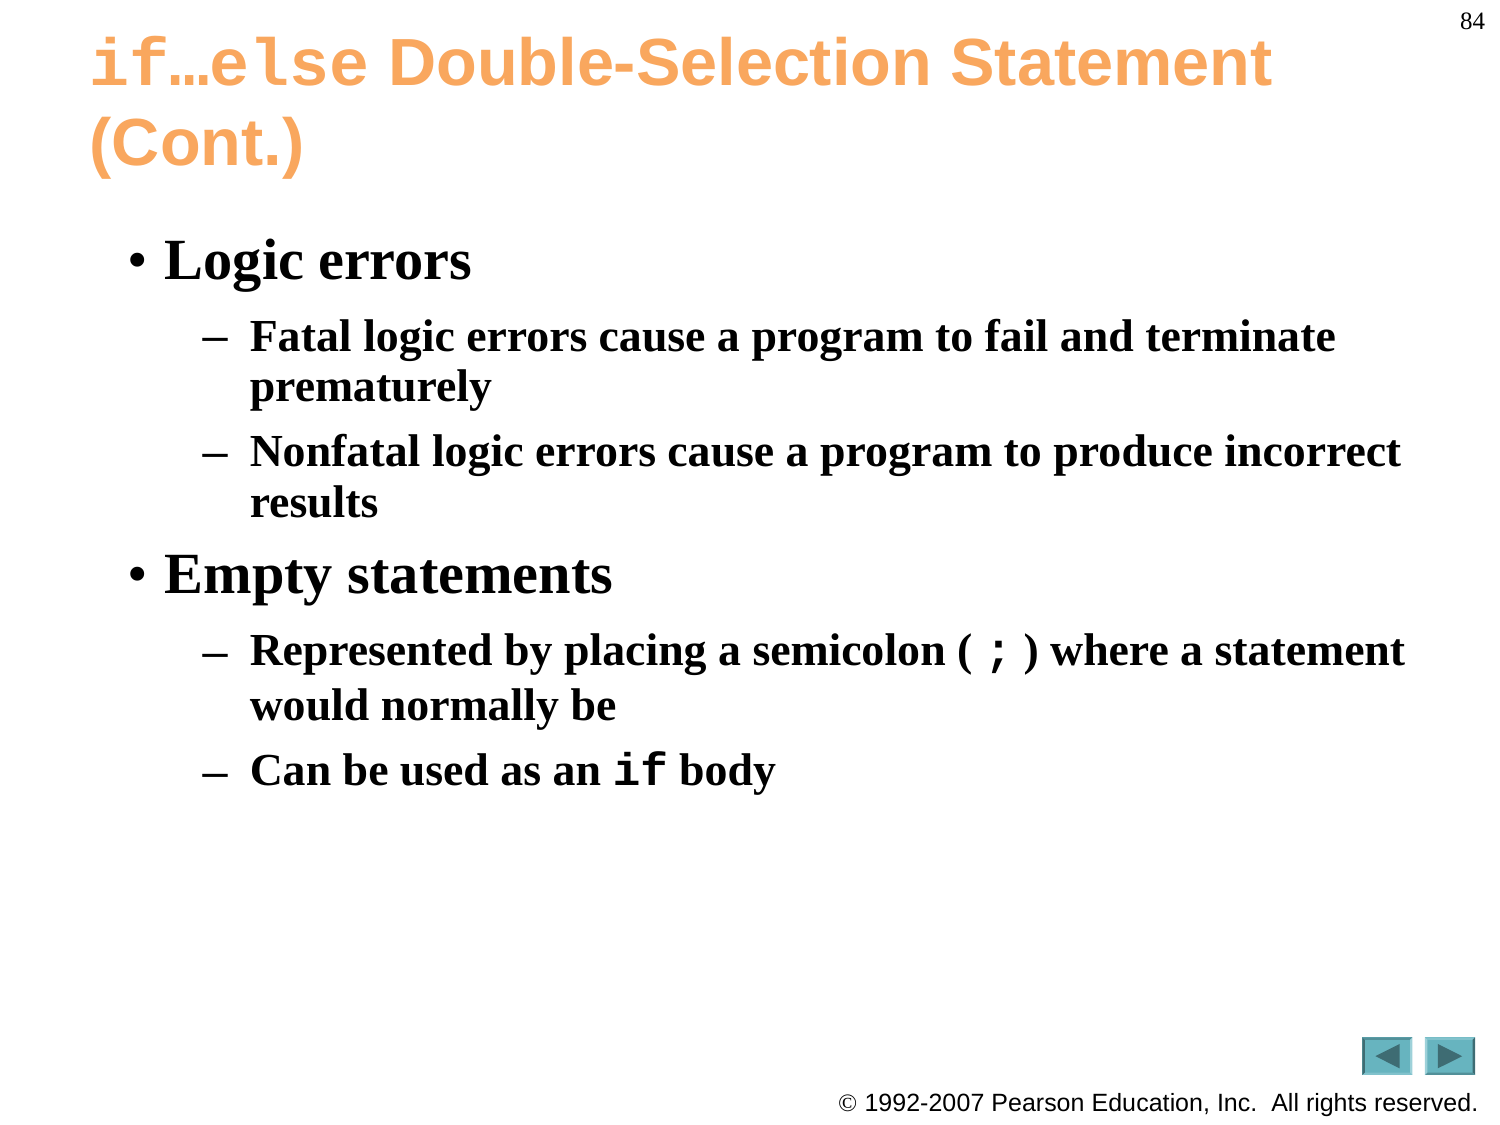

84
# if…else Double-Selection Statement (Cont.)
Logic errors
Fatal logic errors cause a program to fail and terminate prematurely
Nonfatal logic errors cause a program to produce incorrect results
Empty statements
Represented by placing a semicolon ( ; ) where a statement would normally be
Can be used as an if body